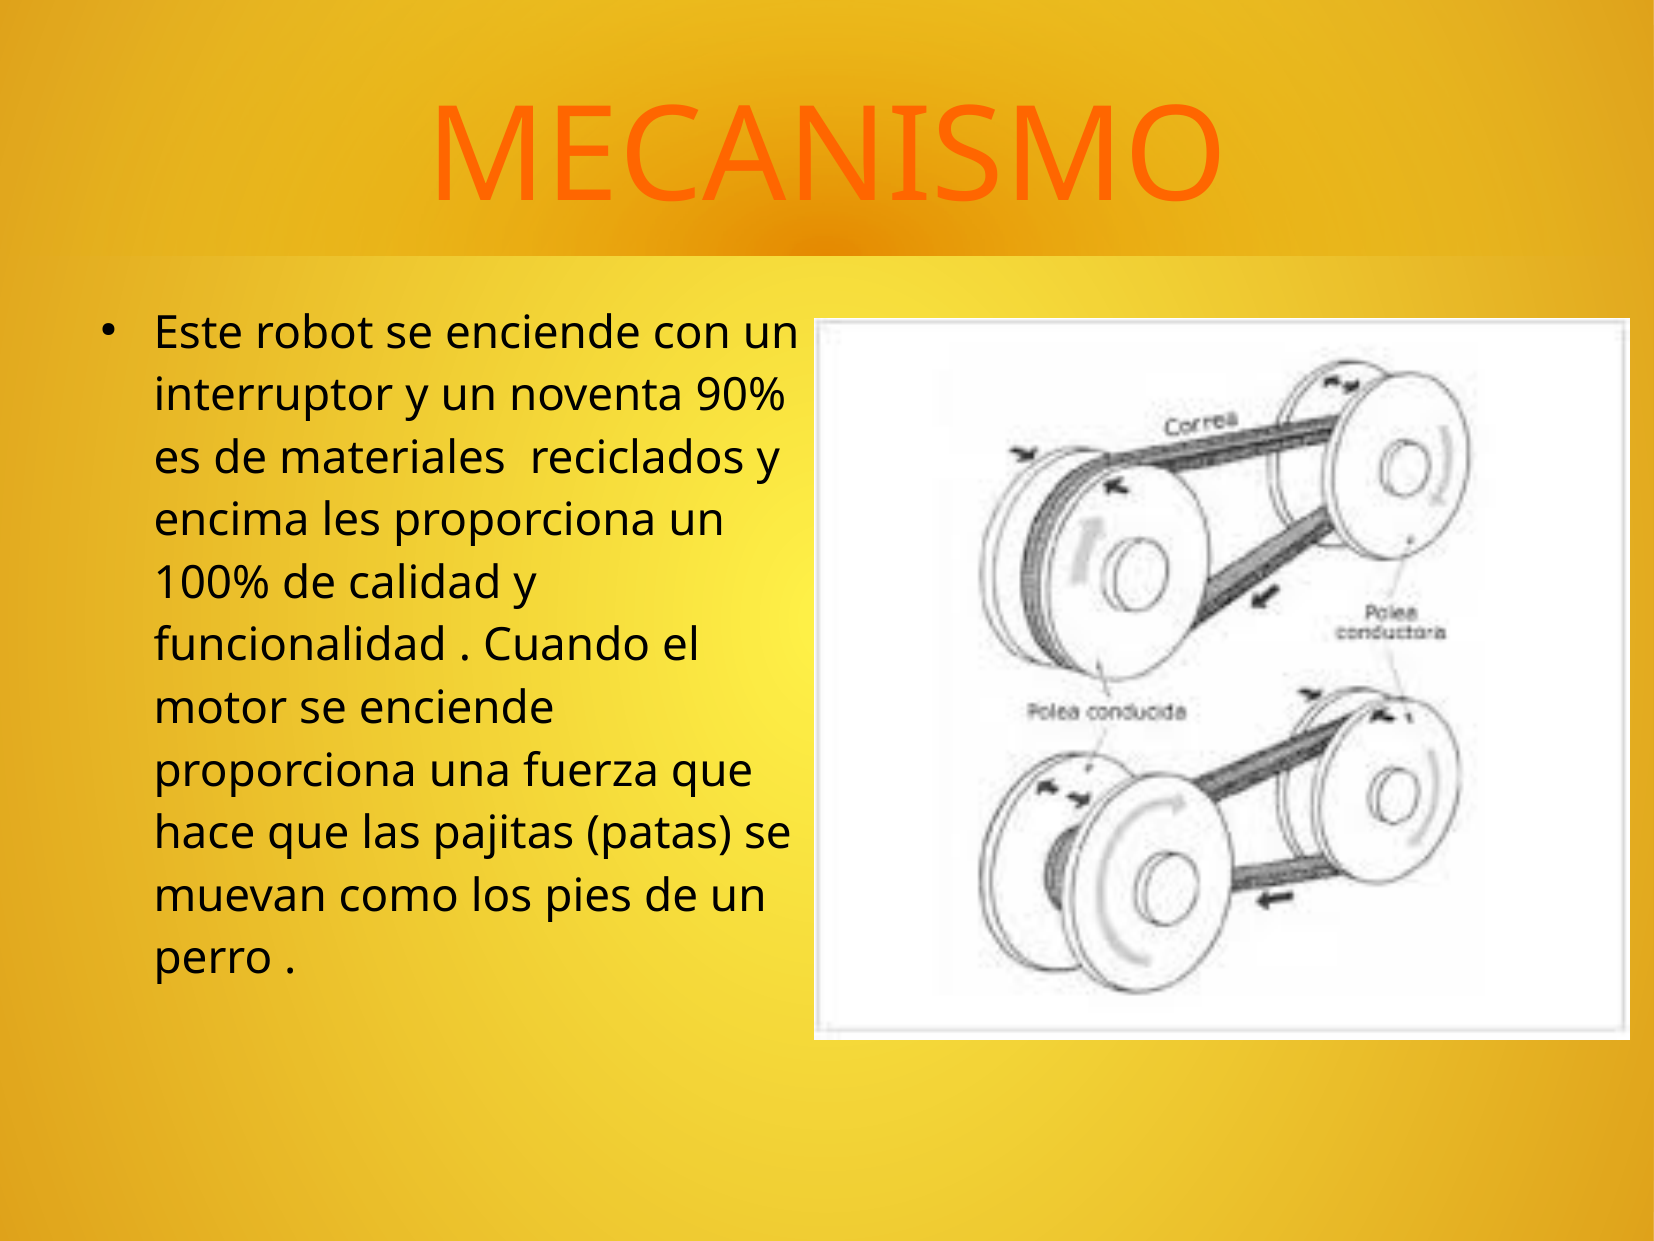

# MECANISMO
Este robot se enciende con un interruptor y un noventa 90% es de materiales reciclados y encima les proporciona un 100% de calidad y funcionalidad . Cuando el motor se enciende proporciona una fuerza que hace que las pajitas (patas) se muevan como los pies de un perro .